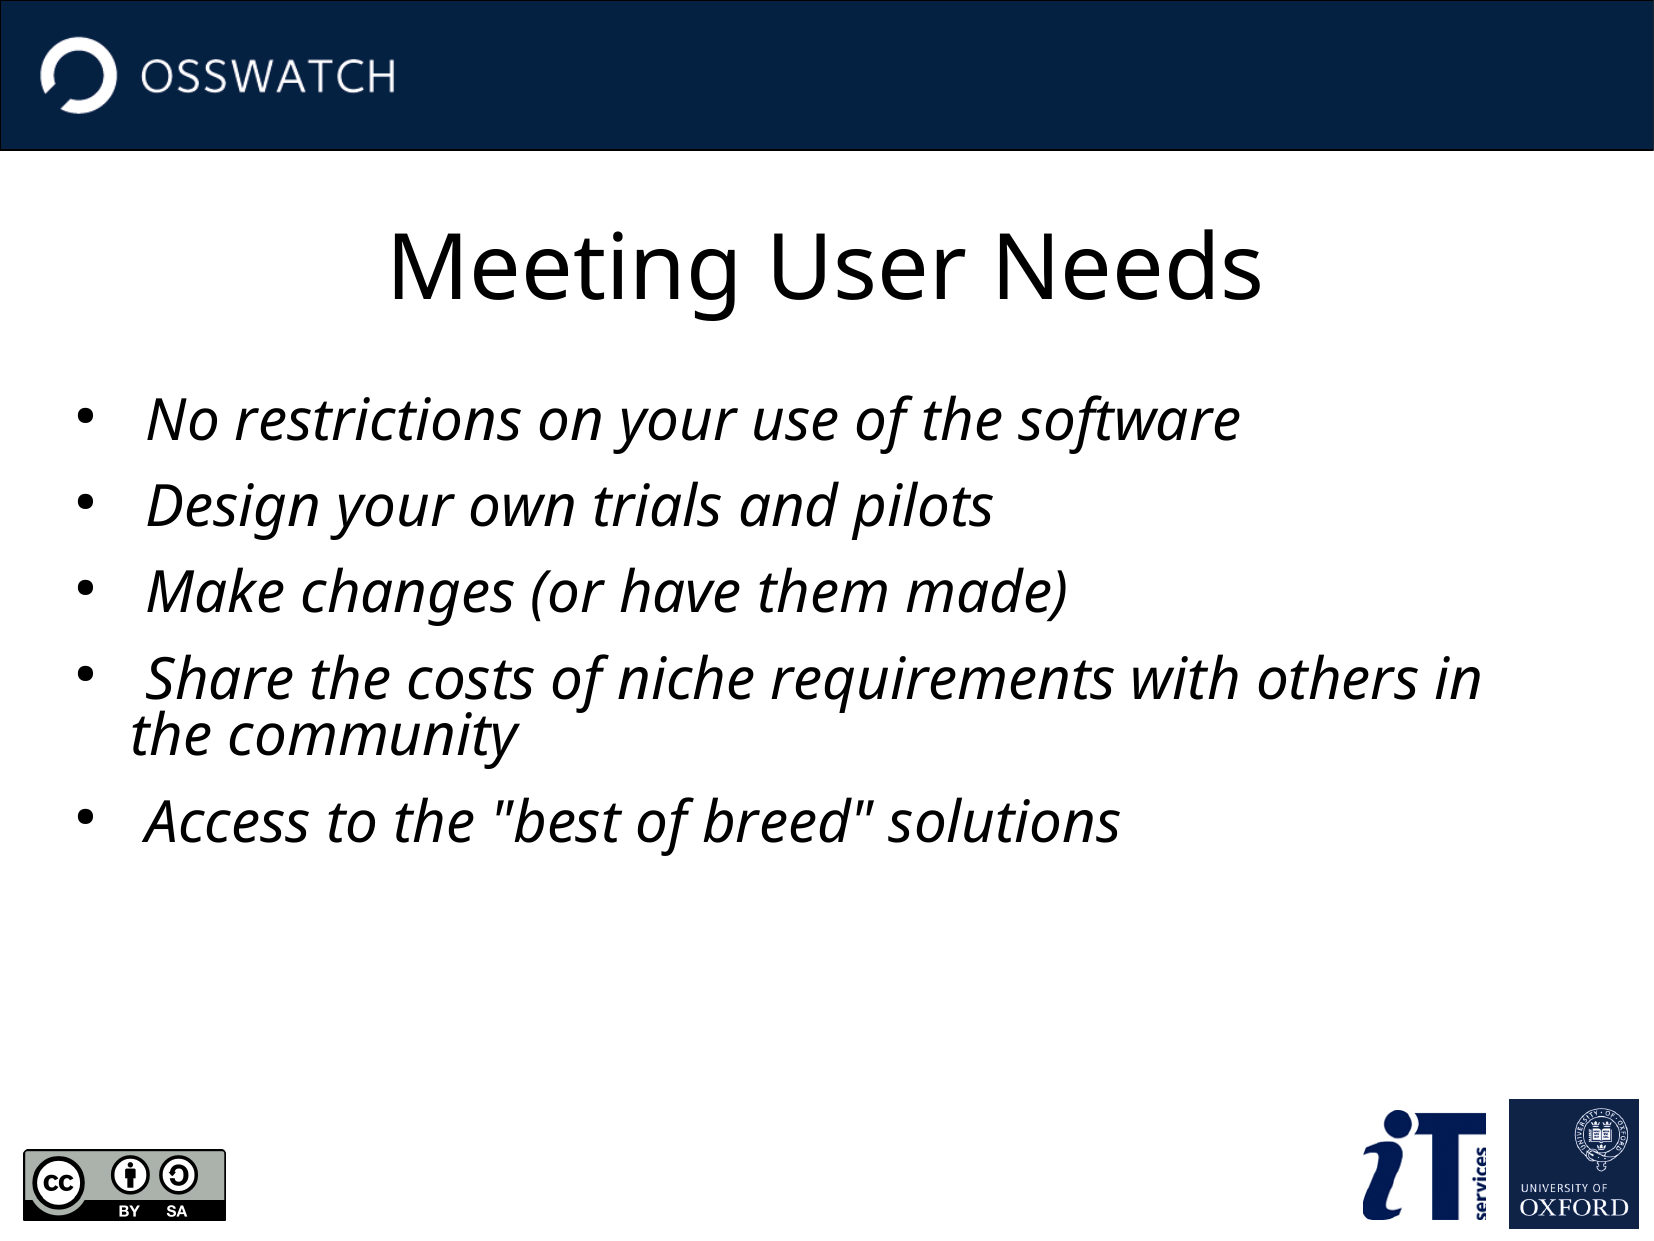

# Meeting User Needs
 No restrictions on your use of the software
 Design your own trials and pilots
 Make changes (or have them made)
 Share the costs of niche requirements with others in the community
 Access to the "best of breed" solutions